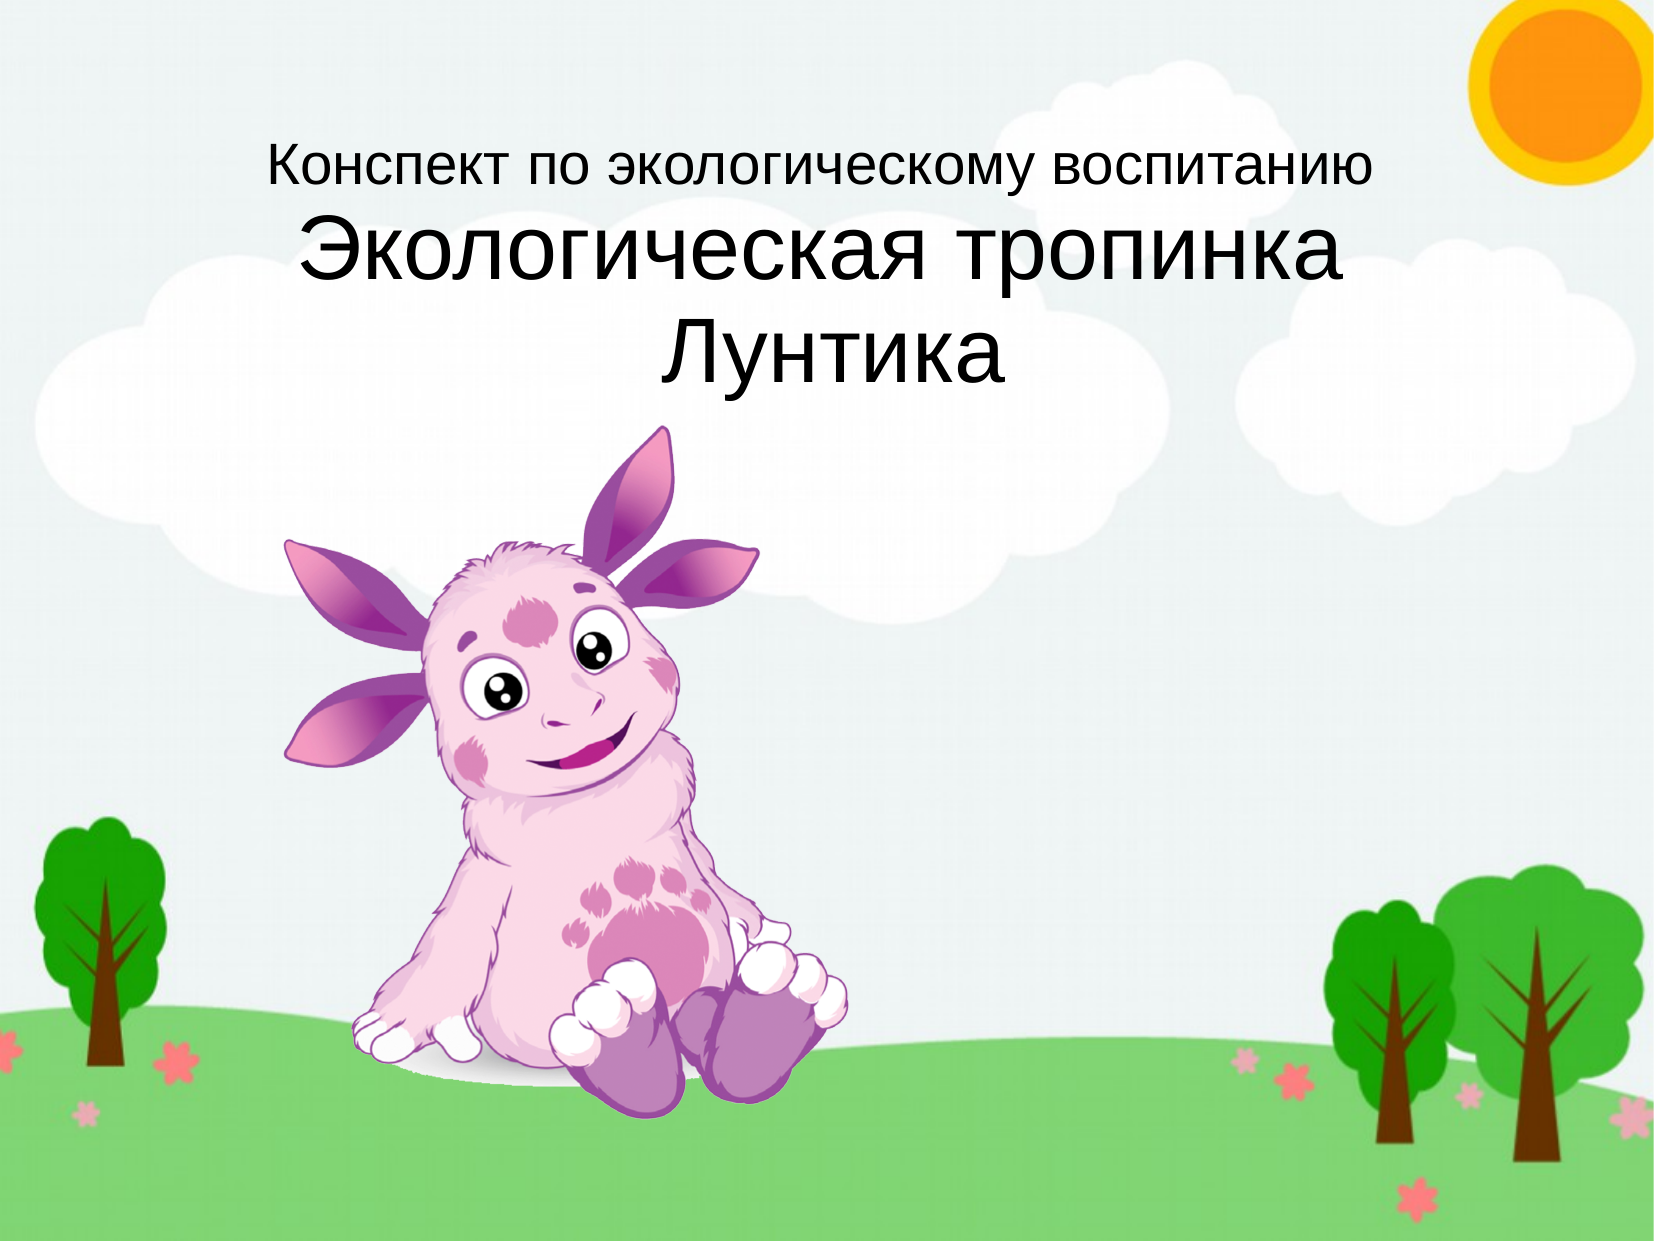

# Конспект по экологическому воспитанию Экологическая тропинка Лунтика